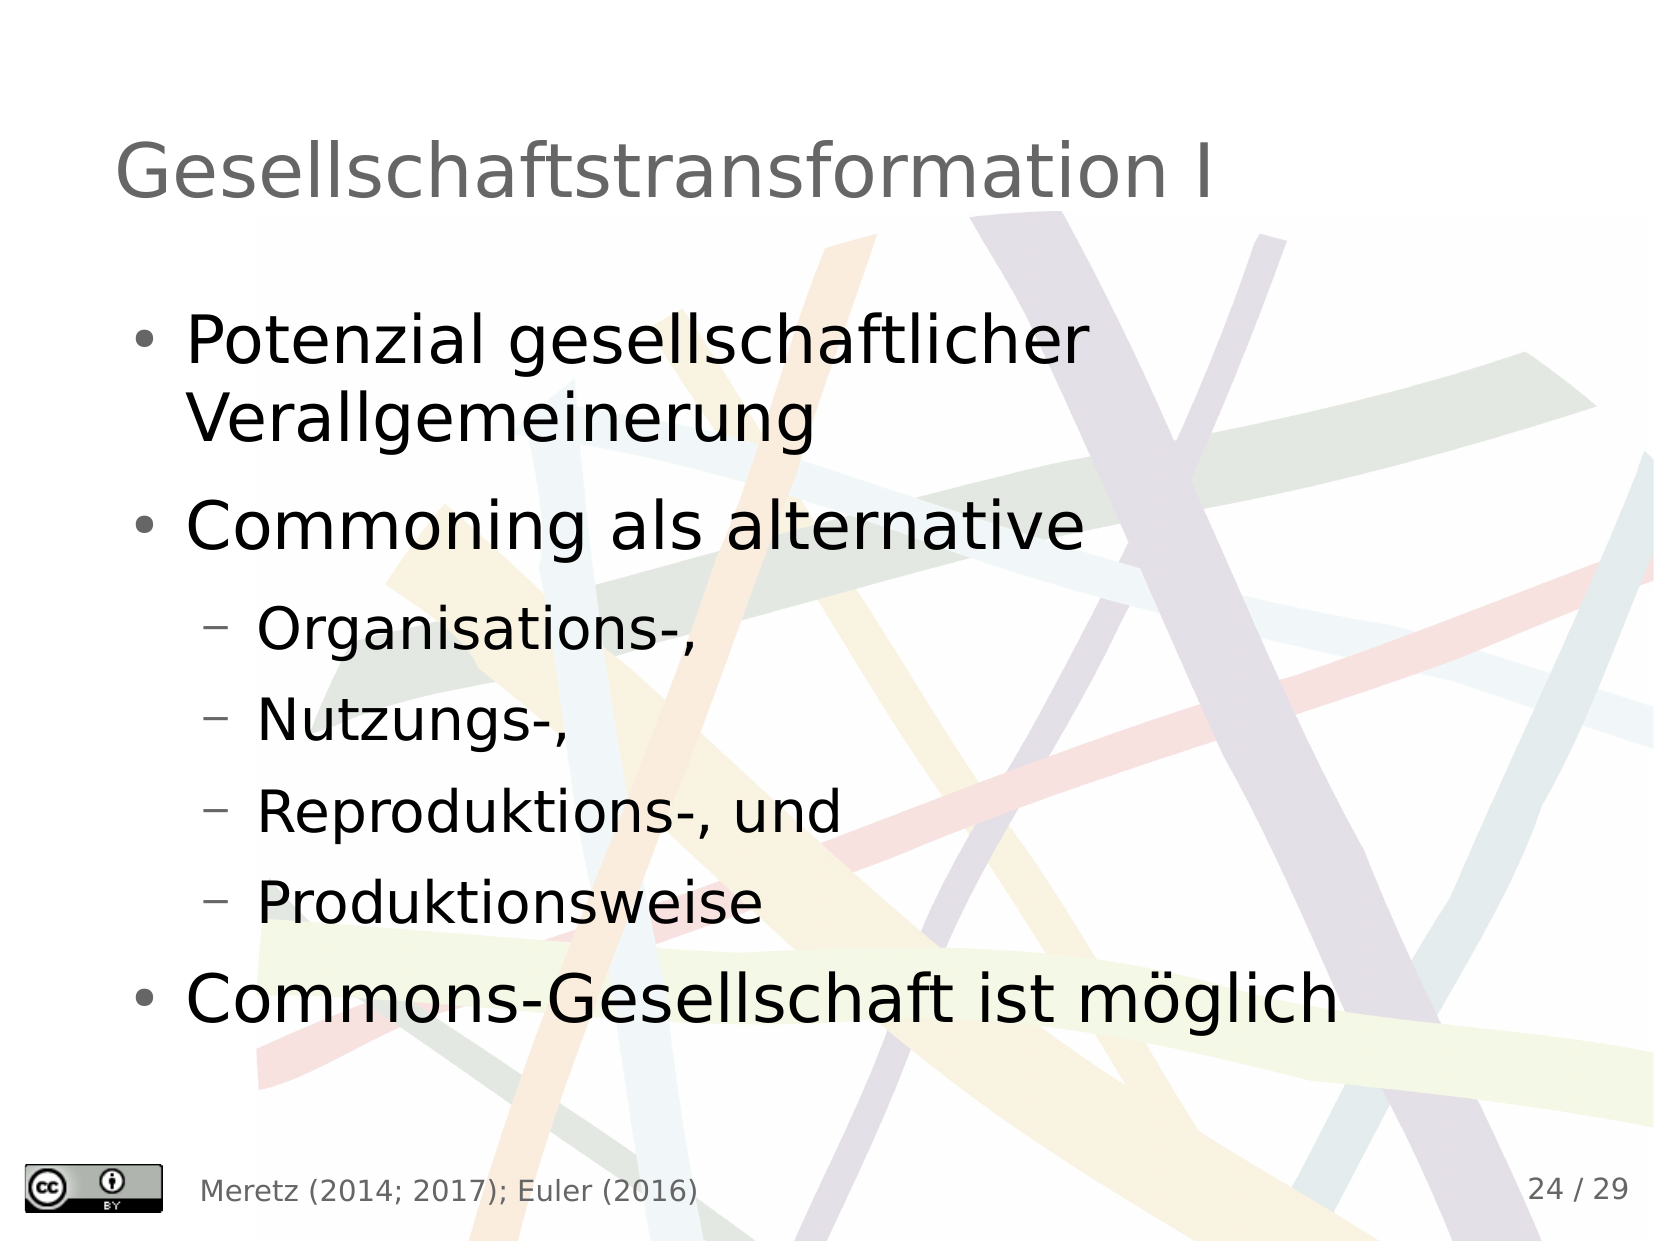

# Gesellschaftstransformation I
Potenzial gesellschaftlicher Verallgemeinerung
Commoning als alternative
Organisations-,
Nutzungs-,
Reproduktions-, und
Produktionsweise
Commons-Gesellschaft ist möglich
Meretz (2014; 2017); Euler (2016)
24